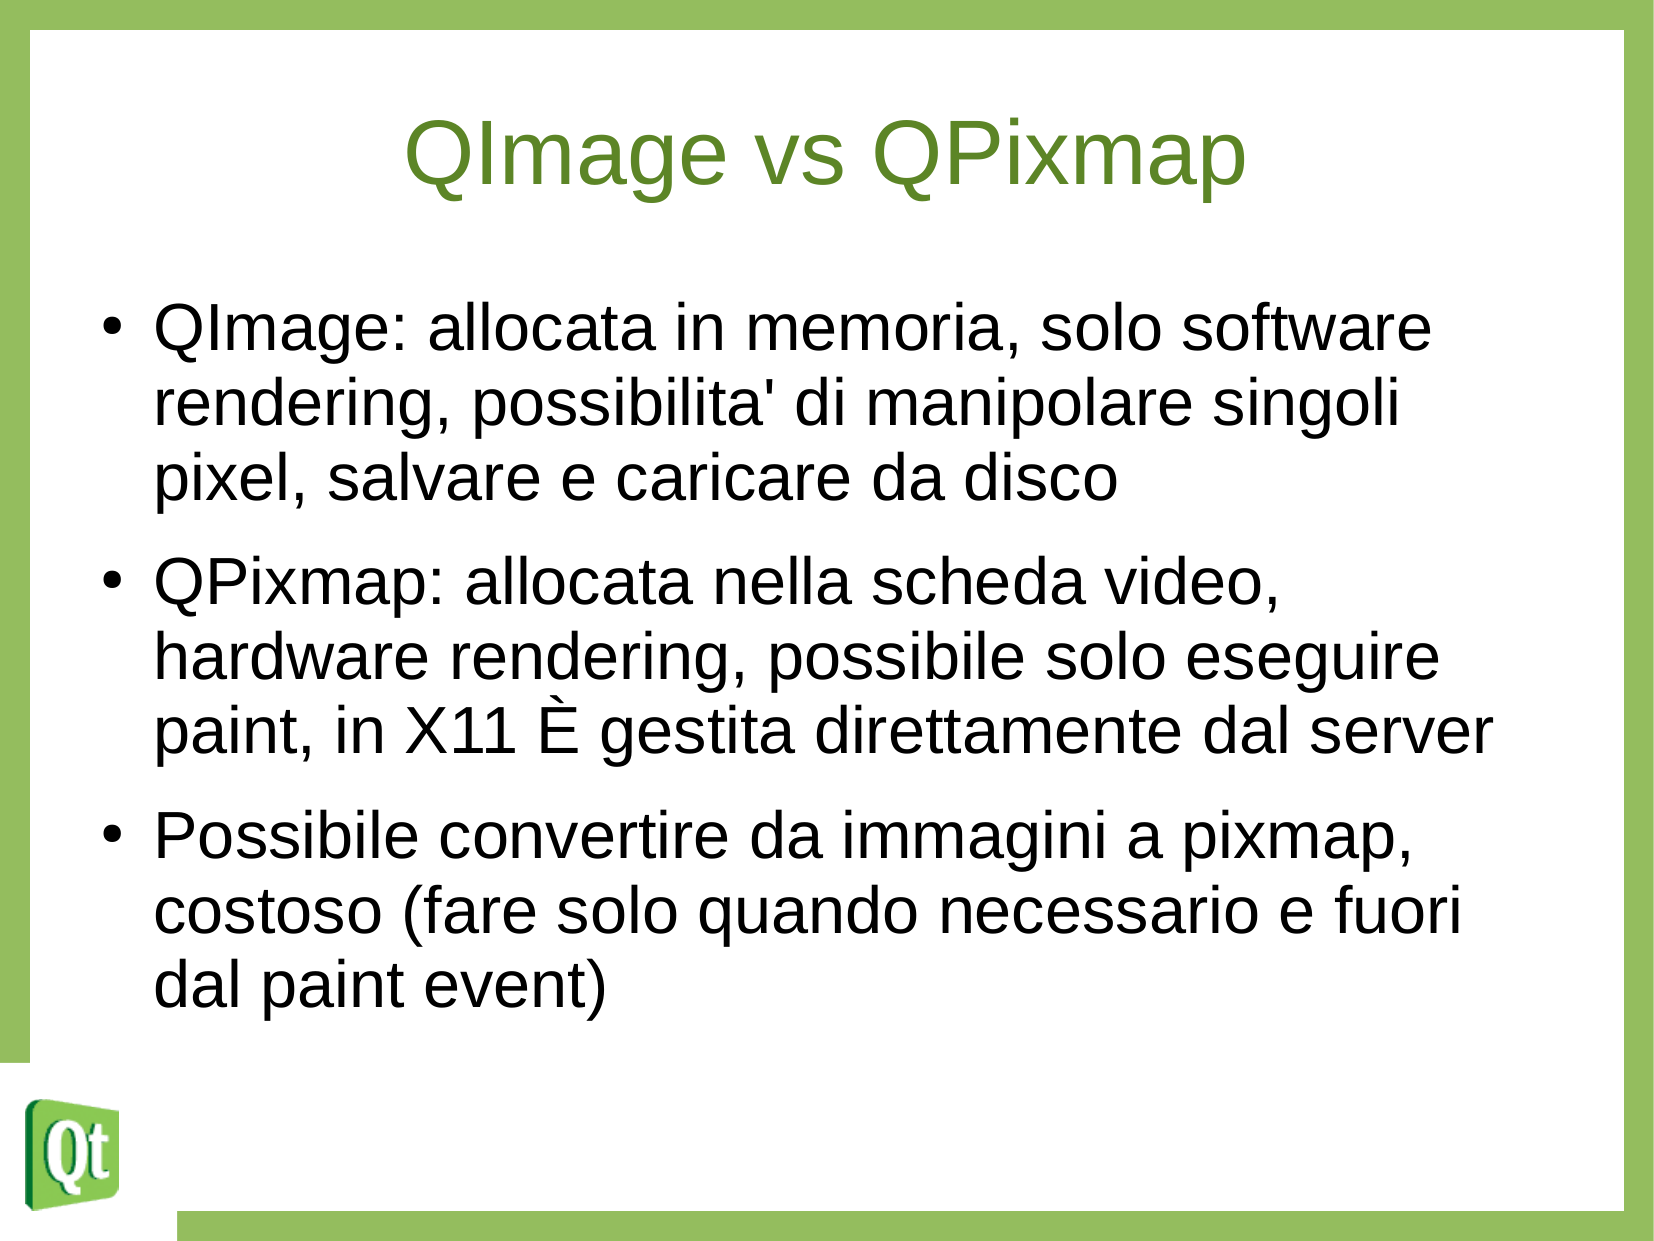

# QImage vs QPixmap
QImage: allocata in memoria, solo software rendering, possibilita' di manipolare singoli pixel, salvare e caricare da disco
QPixmap: allocata nella scheda video, hardware rendering, possibile solo eseguire paint, in X11 È gestita direttamente dal server
Possibile convertire da immagini a pixmap, costoso (fare solo quando necessario e fuori dal paint event)